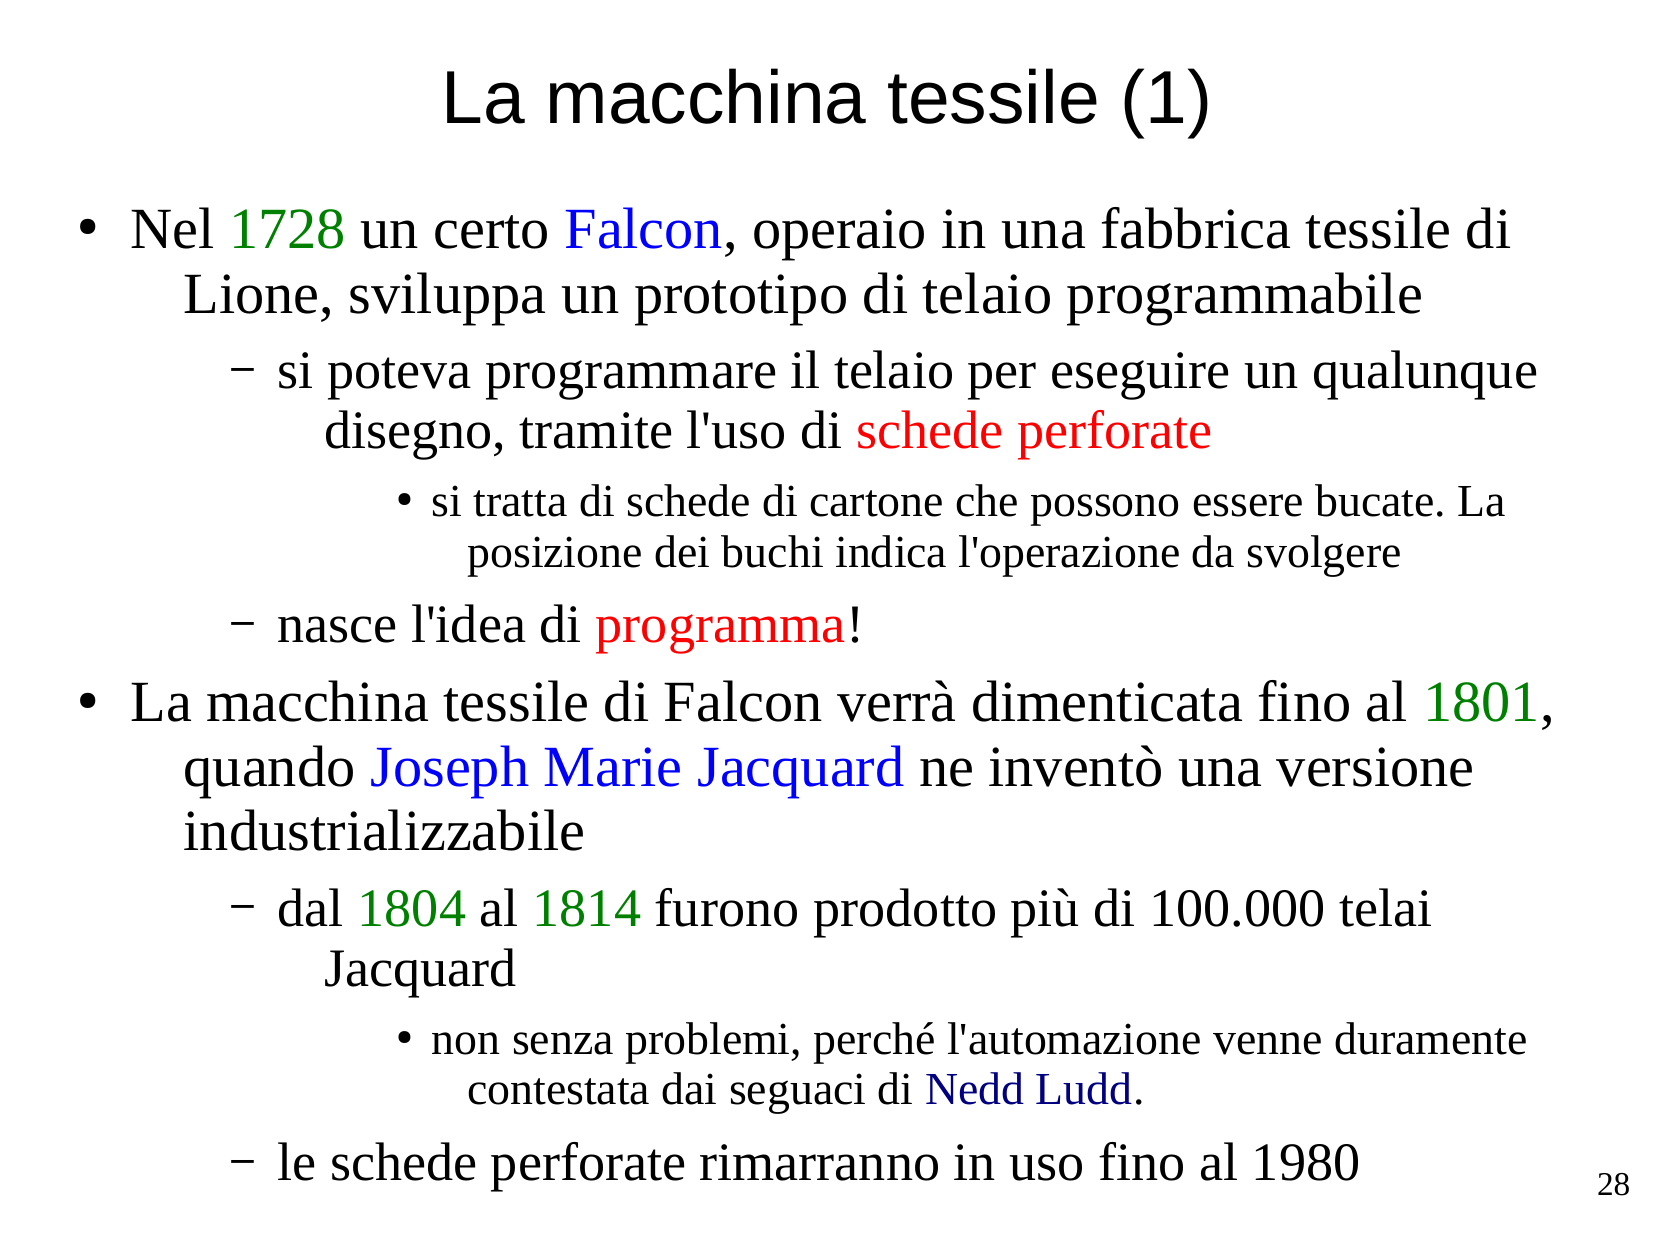

# La macchina tessile (1)
Nel 1728 un certo Falcon, operaio in una fabbrica tessile di Lione, sviluppa un prototipo di telaio programmabile
si poteva programmare il telaio per eseguire un qualunque disegno, tramite l'uso di schede perforate
si tratta di schede di cartone che possono essere bucate. La posizione dei buchi indica l'operazione da svolgere
nasce l'idea di programma!
La macchina tessile di Falcon verrà dimenticata fino al 1801, quando Joseph Marie Jacquard ne inventò una versione industrializzabile
dal 1804 al 1814 furono prodotto più di 100.000 telai Jacquard
non senza problemi, perché l'automazione venne duramente contestata dai seguaci di Nedd Ludd.
le schede perforate rimarranno in uso fino al 1980